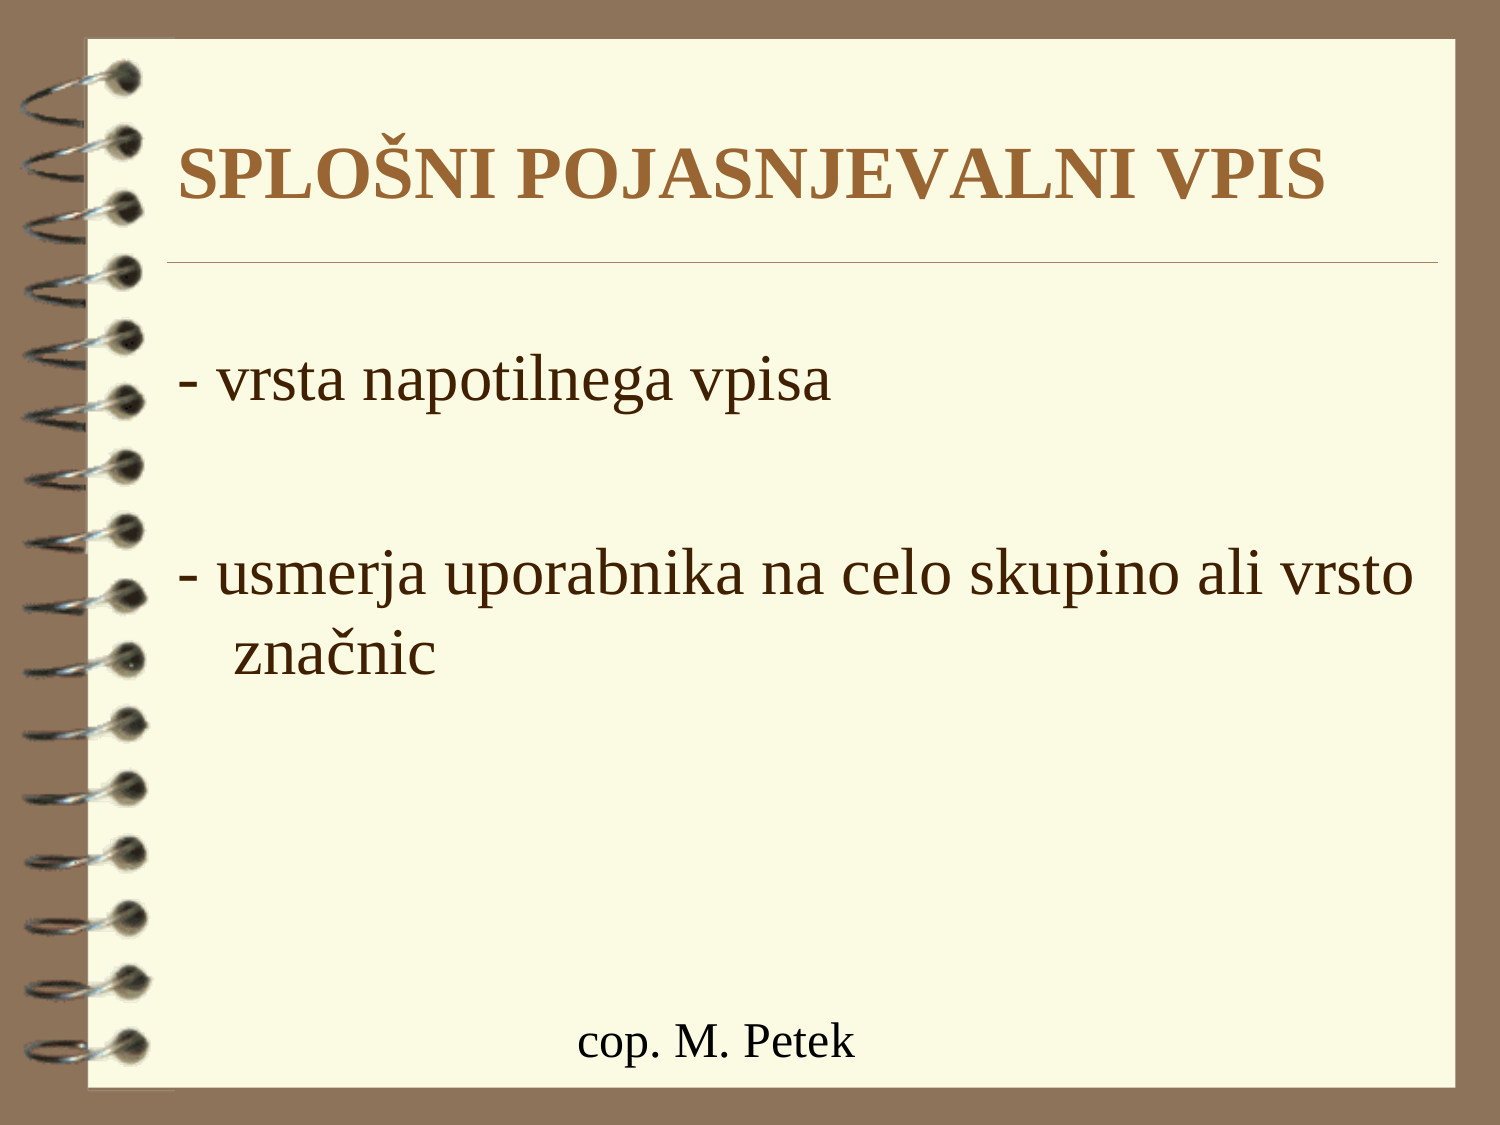

# SPLOŠNI POJASNJEVALNI VPIS
- vrsta napotilnega vpisa
- usmerja uporabnika na celo skupino ali vrsto značnic
cop. M. Petek